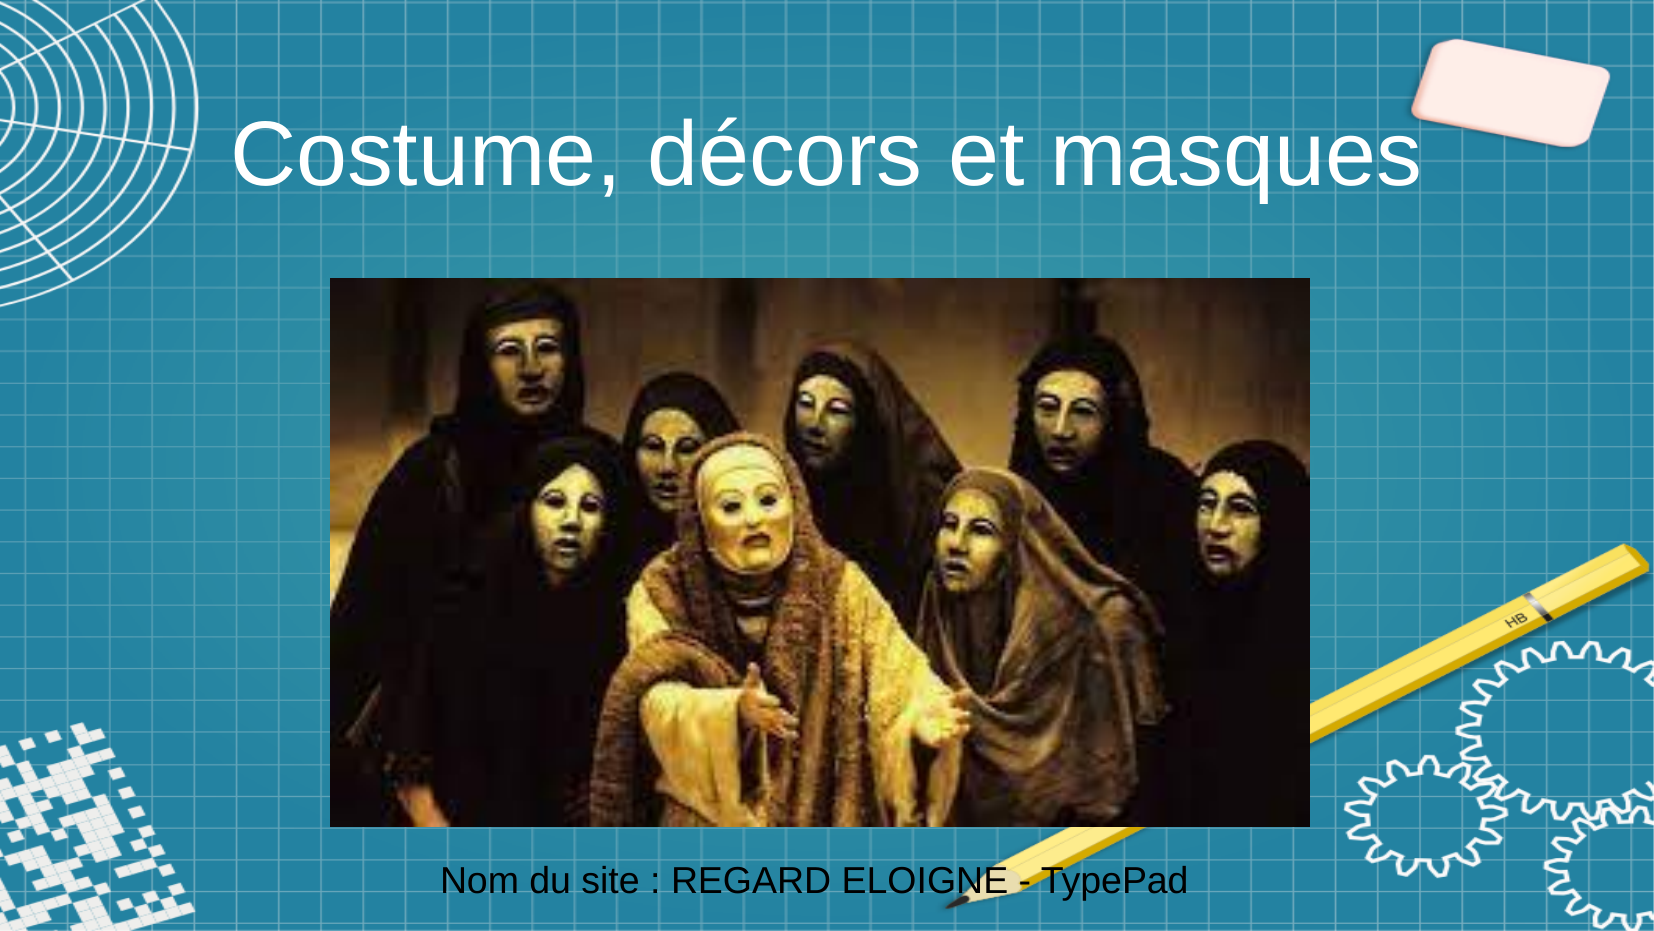

# Costume, décors et masques
Nom du site : REGARD ELOIGNE - TypePad